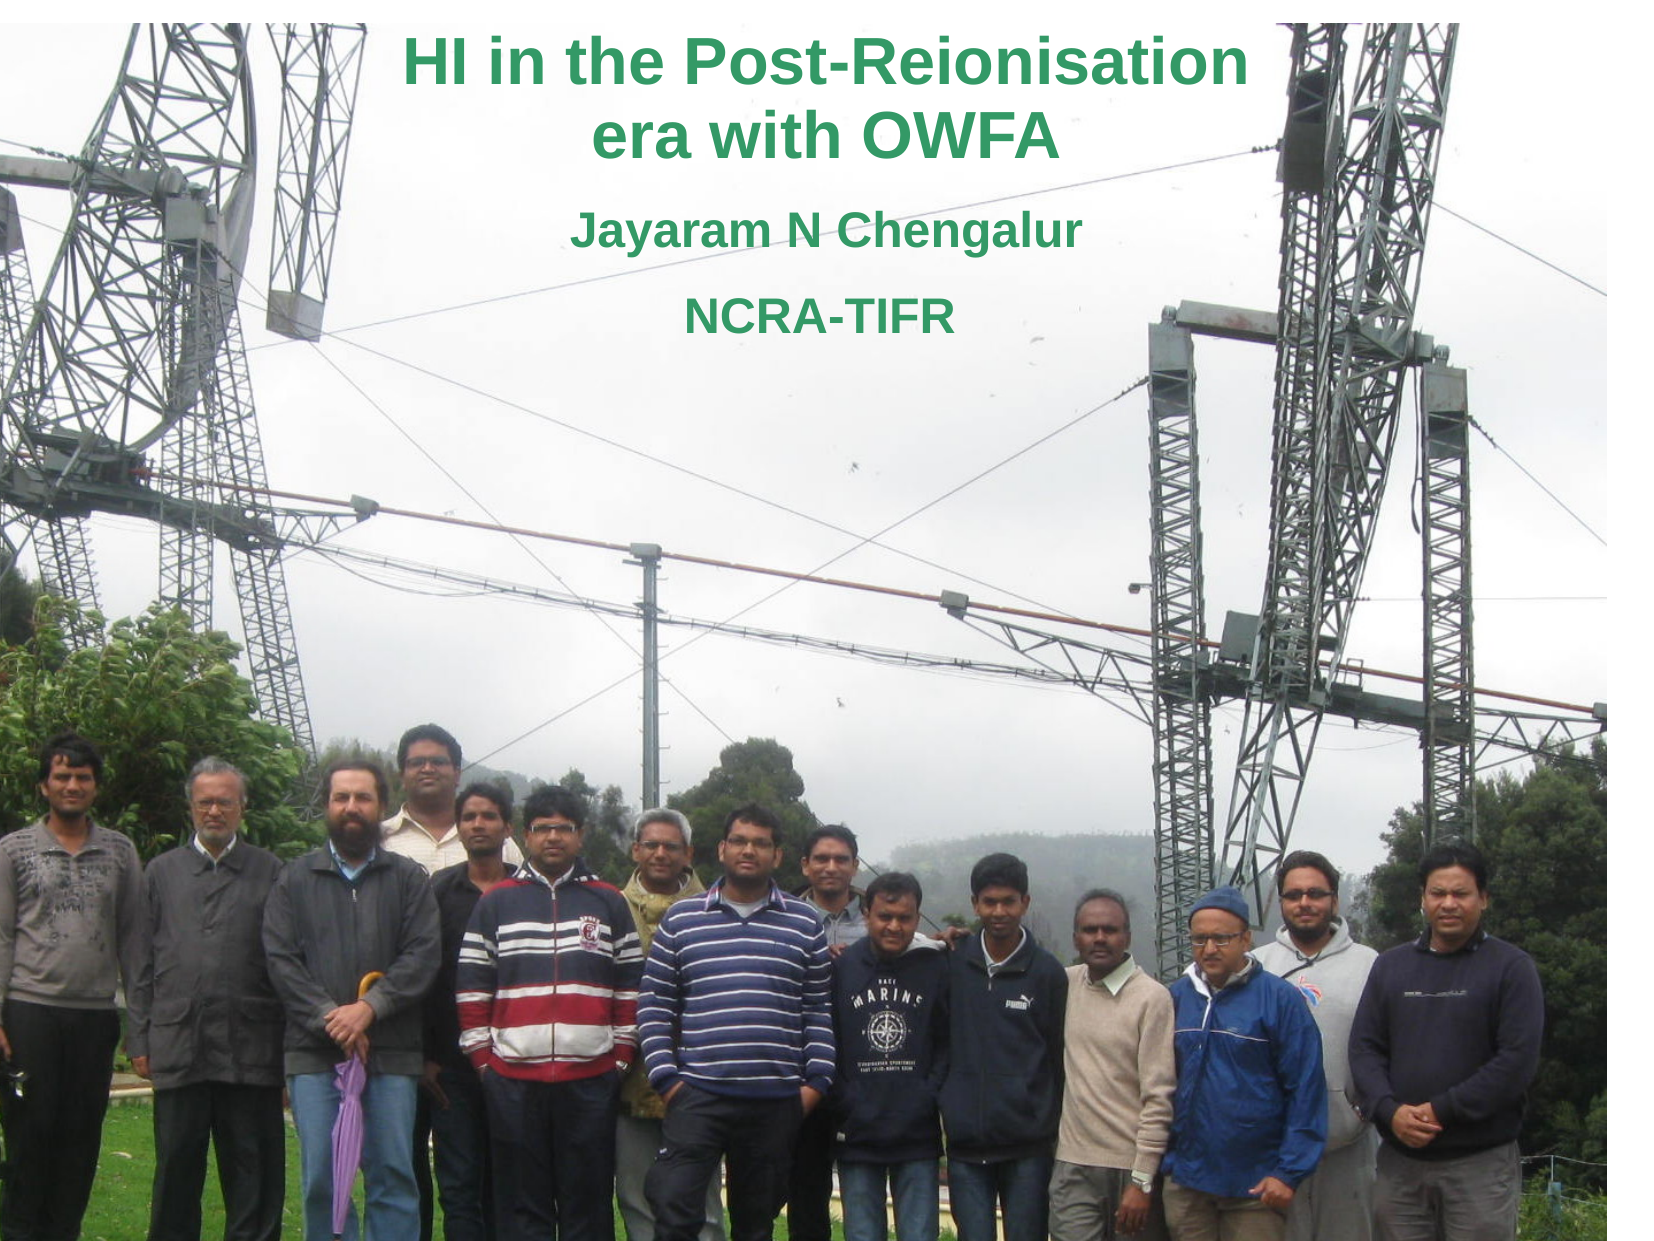

# HI in the Post-Reionisation era with OWFA
Jayaram N Chengalur
NCRA-TIFR